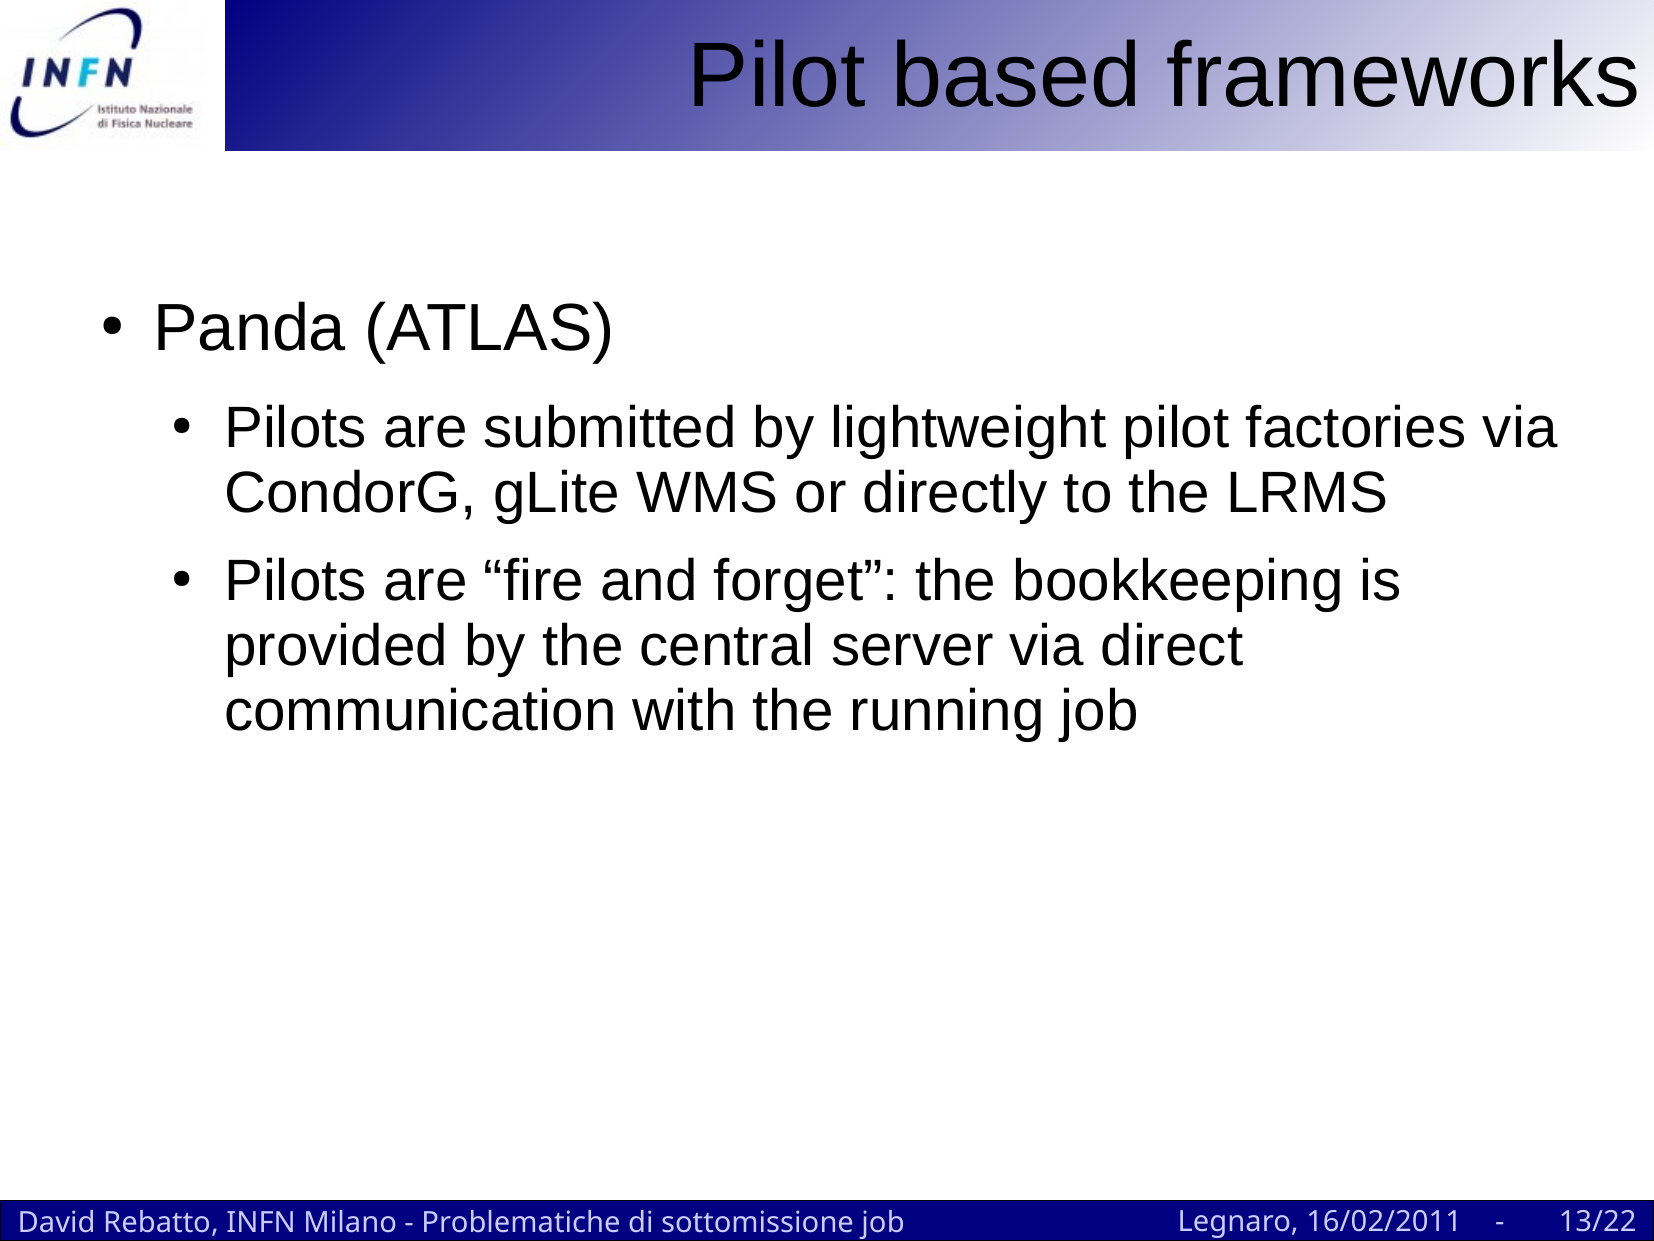

# Pilot based frameworks
Panda (ATLAS)
Pilots are submitted by lightweight pilot factories via CondorG, gLite WMS or directly to the LRMS
Pilots are “fire and forget”: the bookkeeping is provided by the central server via direct communication with the running job
Legnaro, 16/02/2011
13
David Rebatto, INFN Milano - Problematiche di sottomissione job